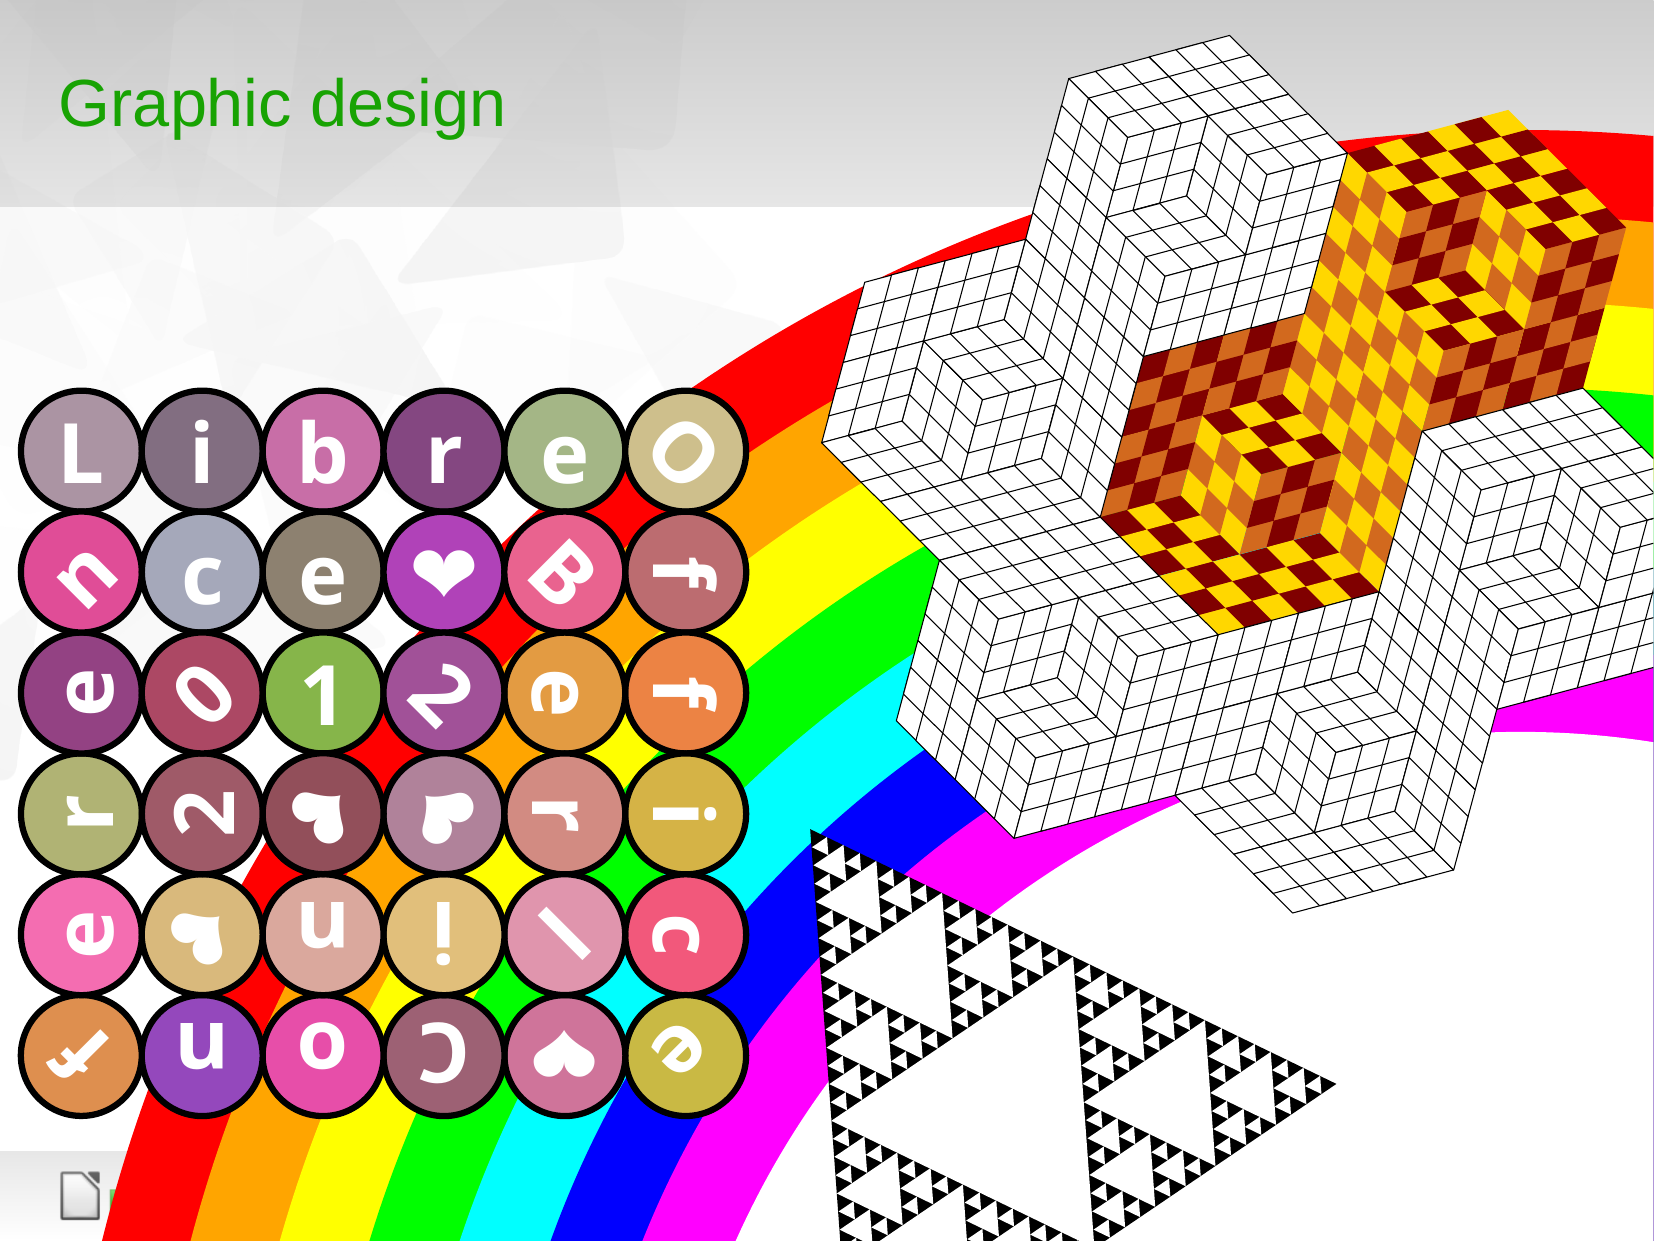

# Graphic design
L
i
b
r
e
O
n
B
c
e
❤
f
0
1
f
e
2
e
❤
❤
r
i
r
2
❤
l
e
n
i
c
f
e
n
o
C
❤
5
62
LibreOffice Berlin 2012 Conference • LibreLogo – turtle vector graphics for everybody